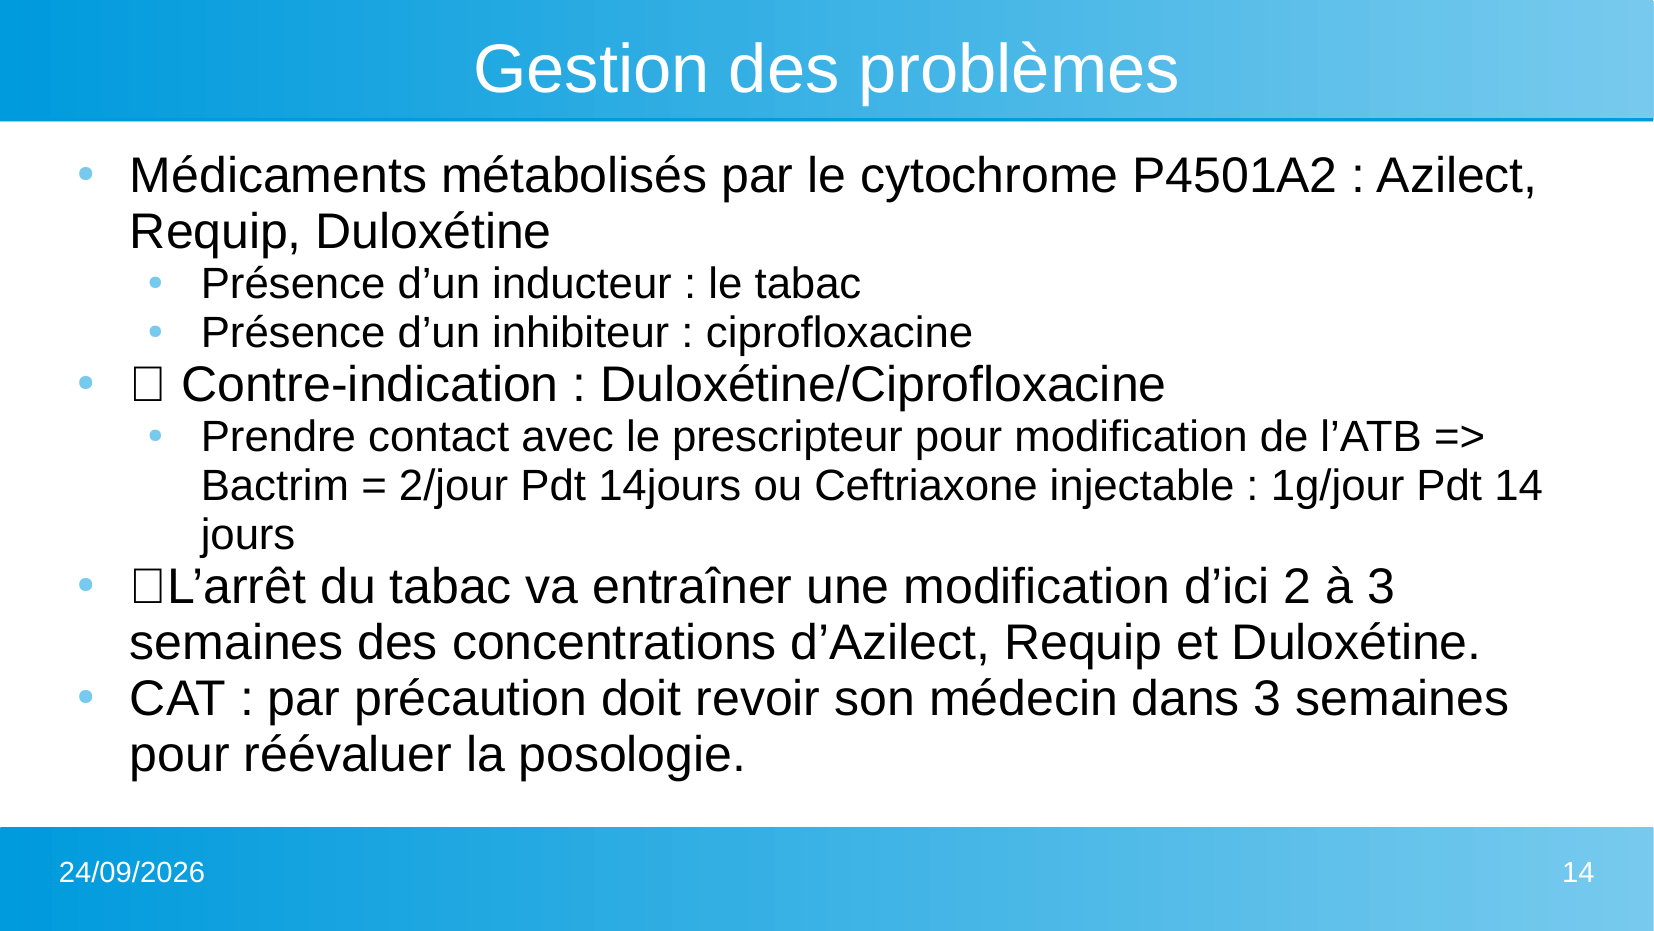

# Gestion des problèmes
Médicaments métabolisés par le cytochrome P4501A2 : Azilect, Requip, Duloxétine
Présence d’un inducteur : le tabac
Présence d’un inhibiteur : ciprofloxacine
 Contre-indication : Duloxétine/Ciprofloxacine
Prendre contact avec le prescripteur pour modification de l’ATB => Bactrim = 2/jour Pdt 14jours ou Ceftriaxone injectable : 1g/jour Pdt 14 jours
L’arrêt du tabac va entraîner une modification d’ici 2 à 3 semaines des concentrations d’Azilect, Requip et Duloxétine.
CAT : par précaution doit revoir son médecin dans 3 semaines pour réévaluer la posologie.
14